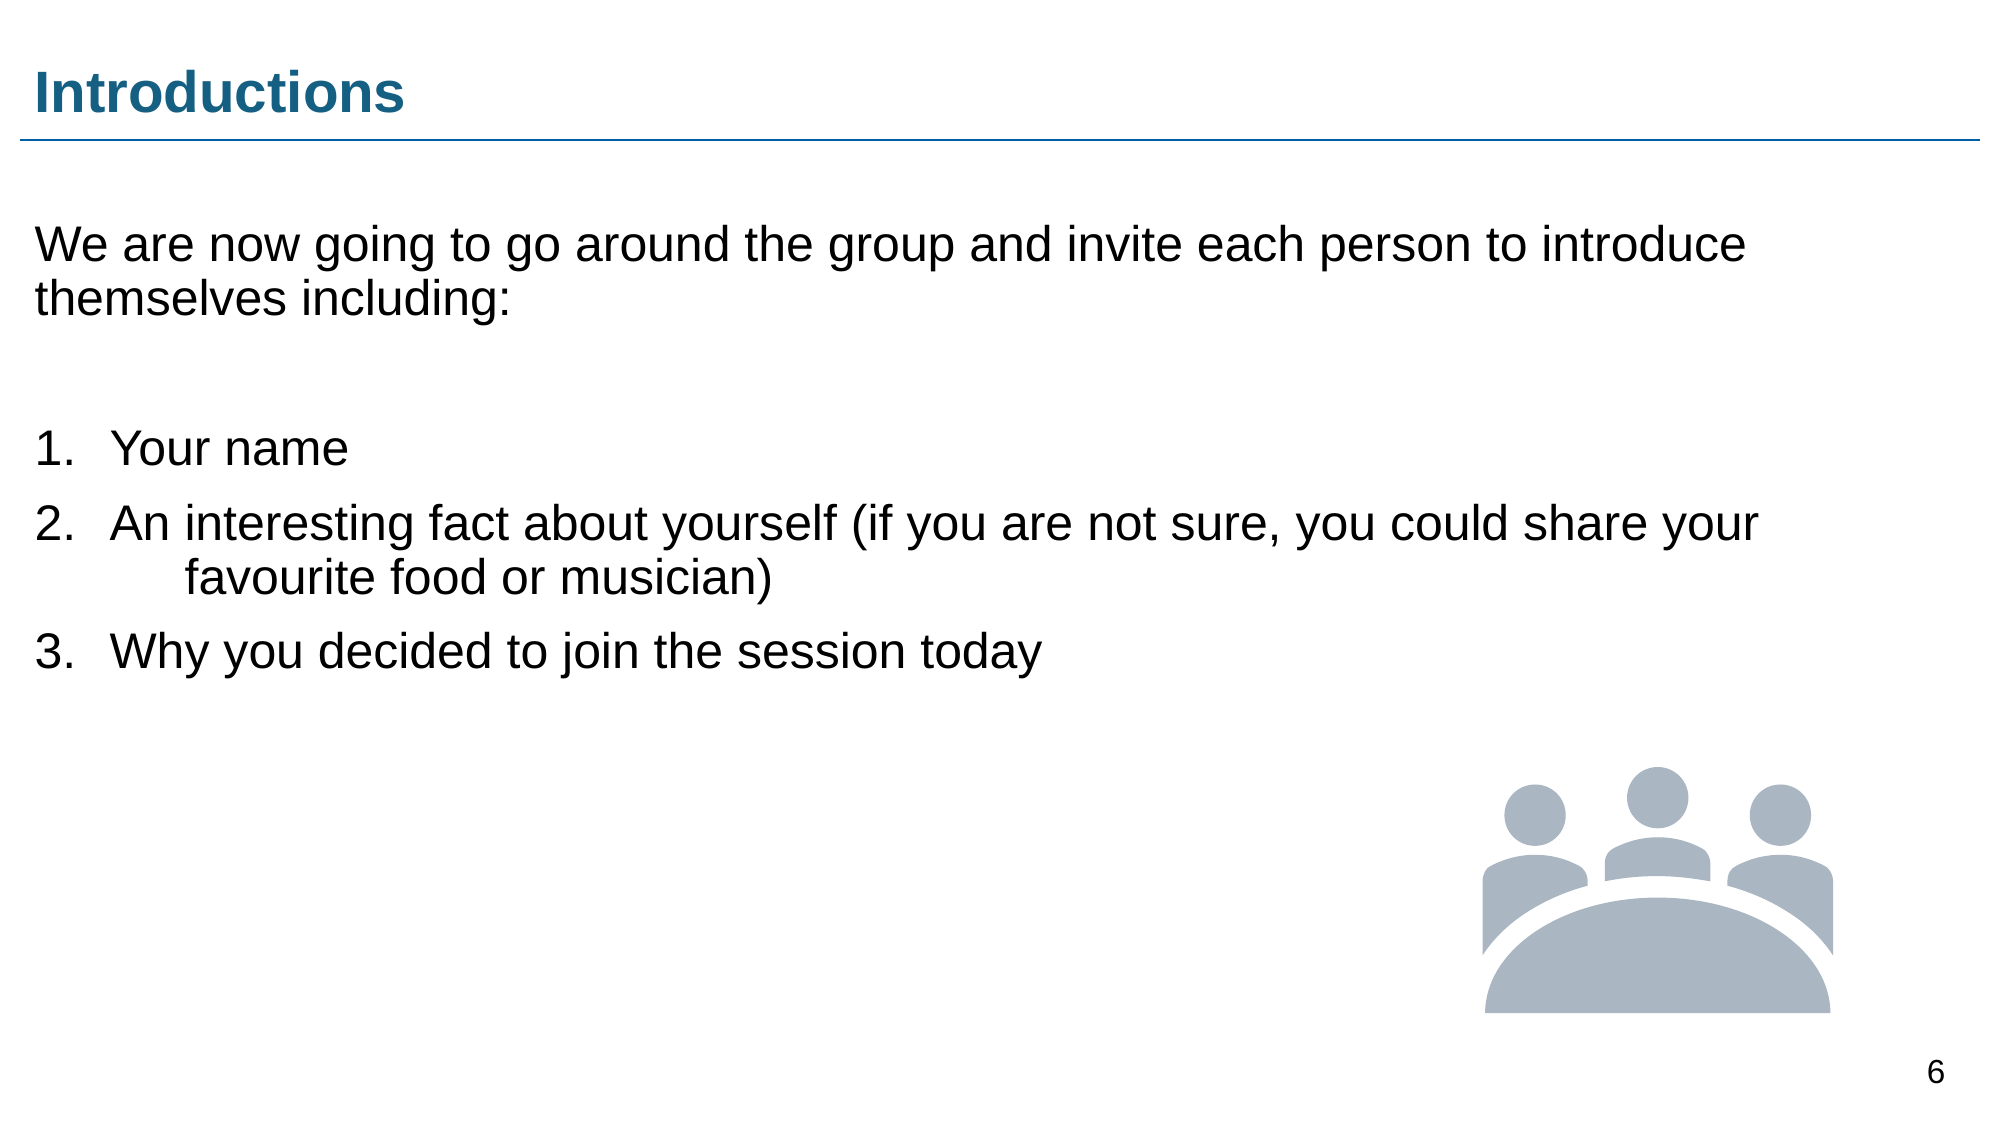

# Introductions
We are now going to go around the group and invite each person to introduce themselves including:
Your name
An interesting fact about yourself (if you are not sure, you could share your favourite food or musician)
Why you decided to join the session today
6